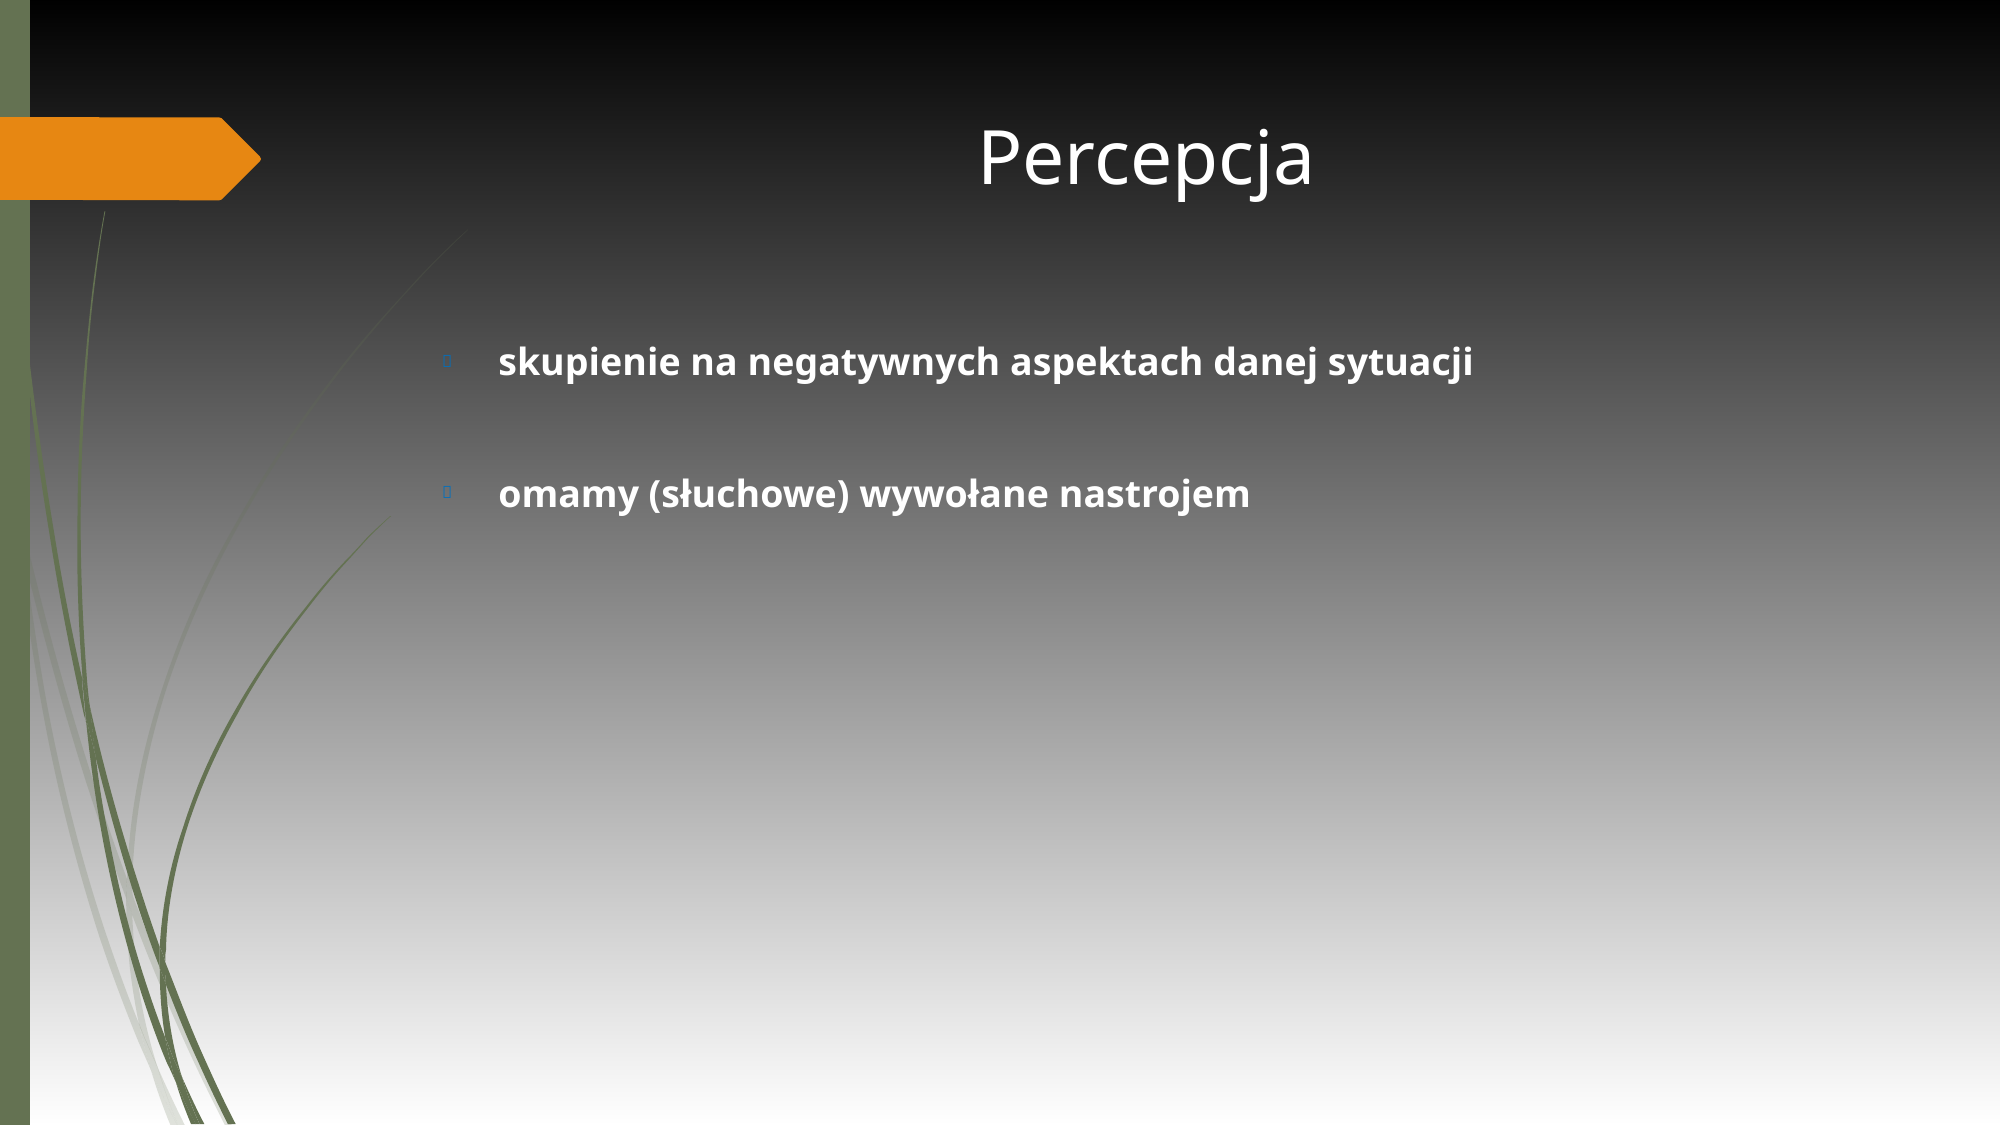

# Percepcja
skupienie na negatywnych aspektach danej sytuacji
omamy (słuchowe) wywołane nastrojem